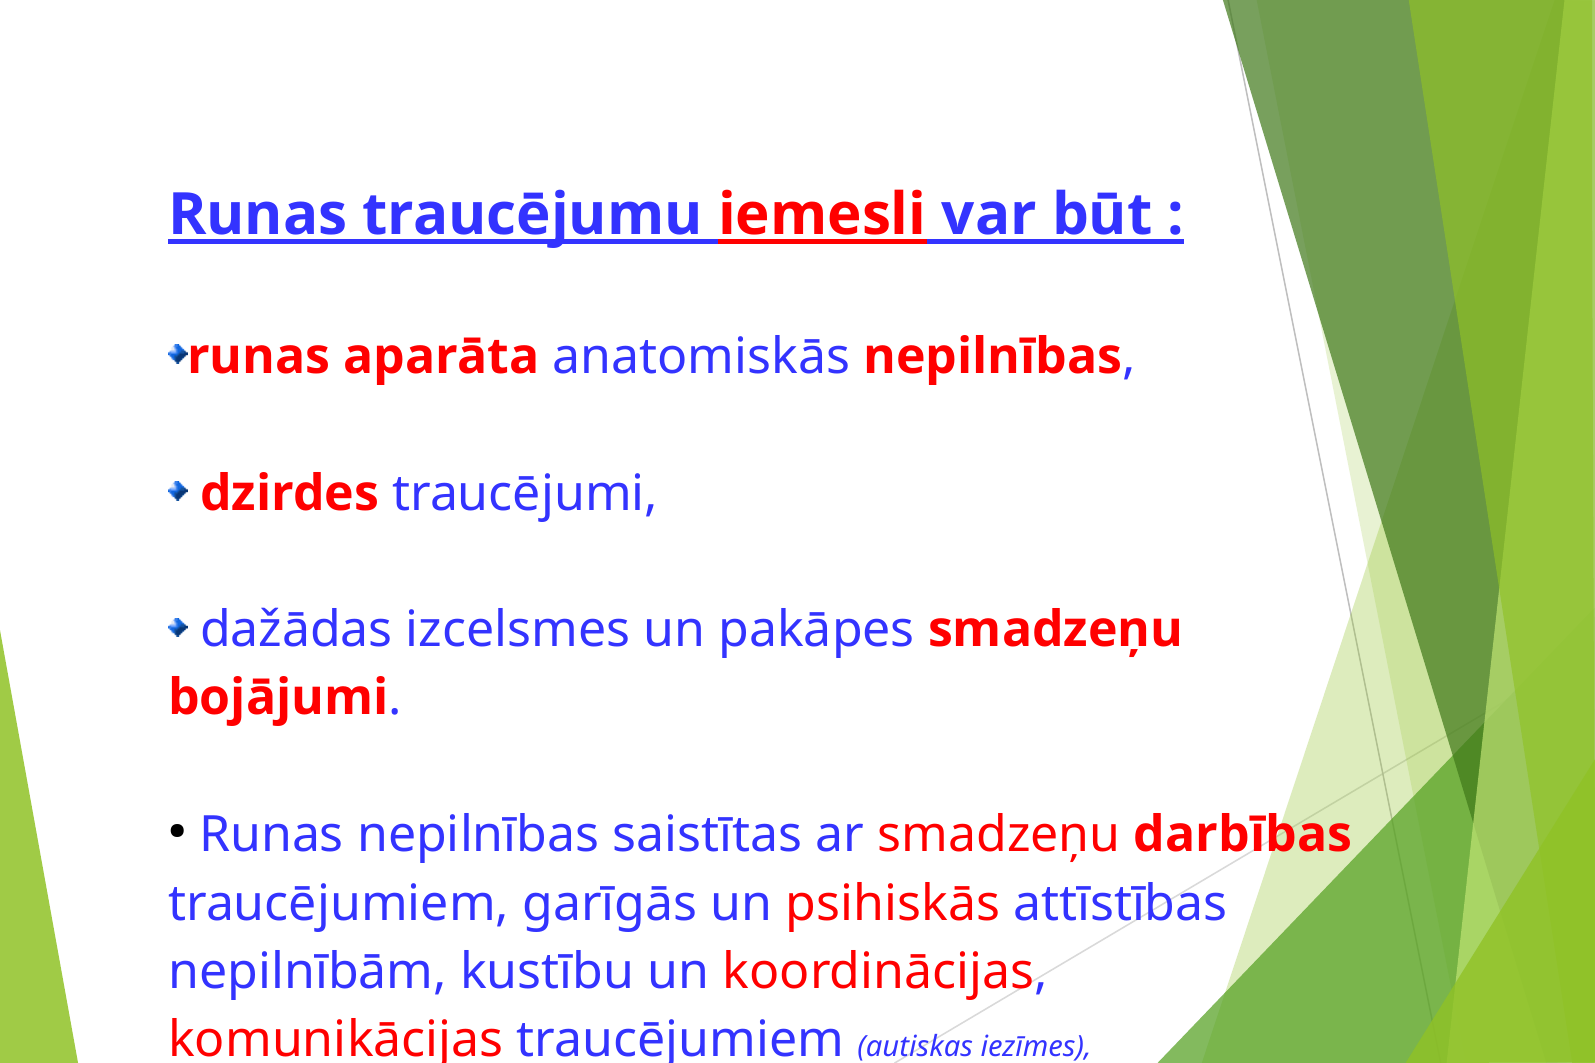

Runas traucējumu iemesli var būt :
runas aparāta anatomiskās nepilnības,
 dzirdes traucējumi,
 dažādas izcelsmes un pakāpes smadzeņu bojājumi.
 Runas nepilnības saistītas ar smadzeņu darbības
traucējumiem, garīgās un psihiskās attīstības
nepilnībām, kustību un koordinācijas,
komunikācijas traucējumiem (autiskas iezīmes),
kad ir pilnīgs vai daļējs kontakta trūkums ar apkārtni.